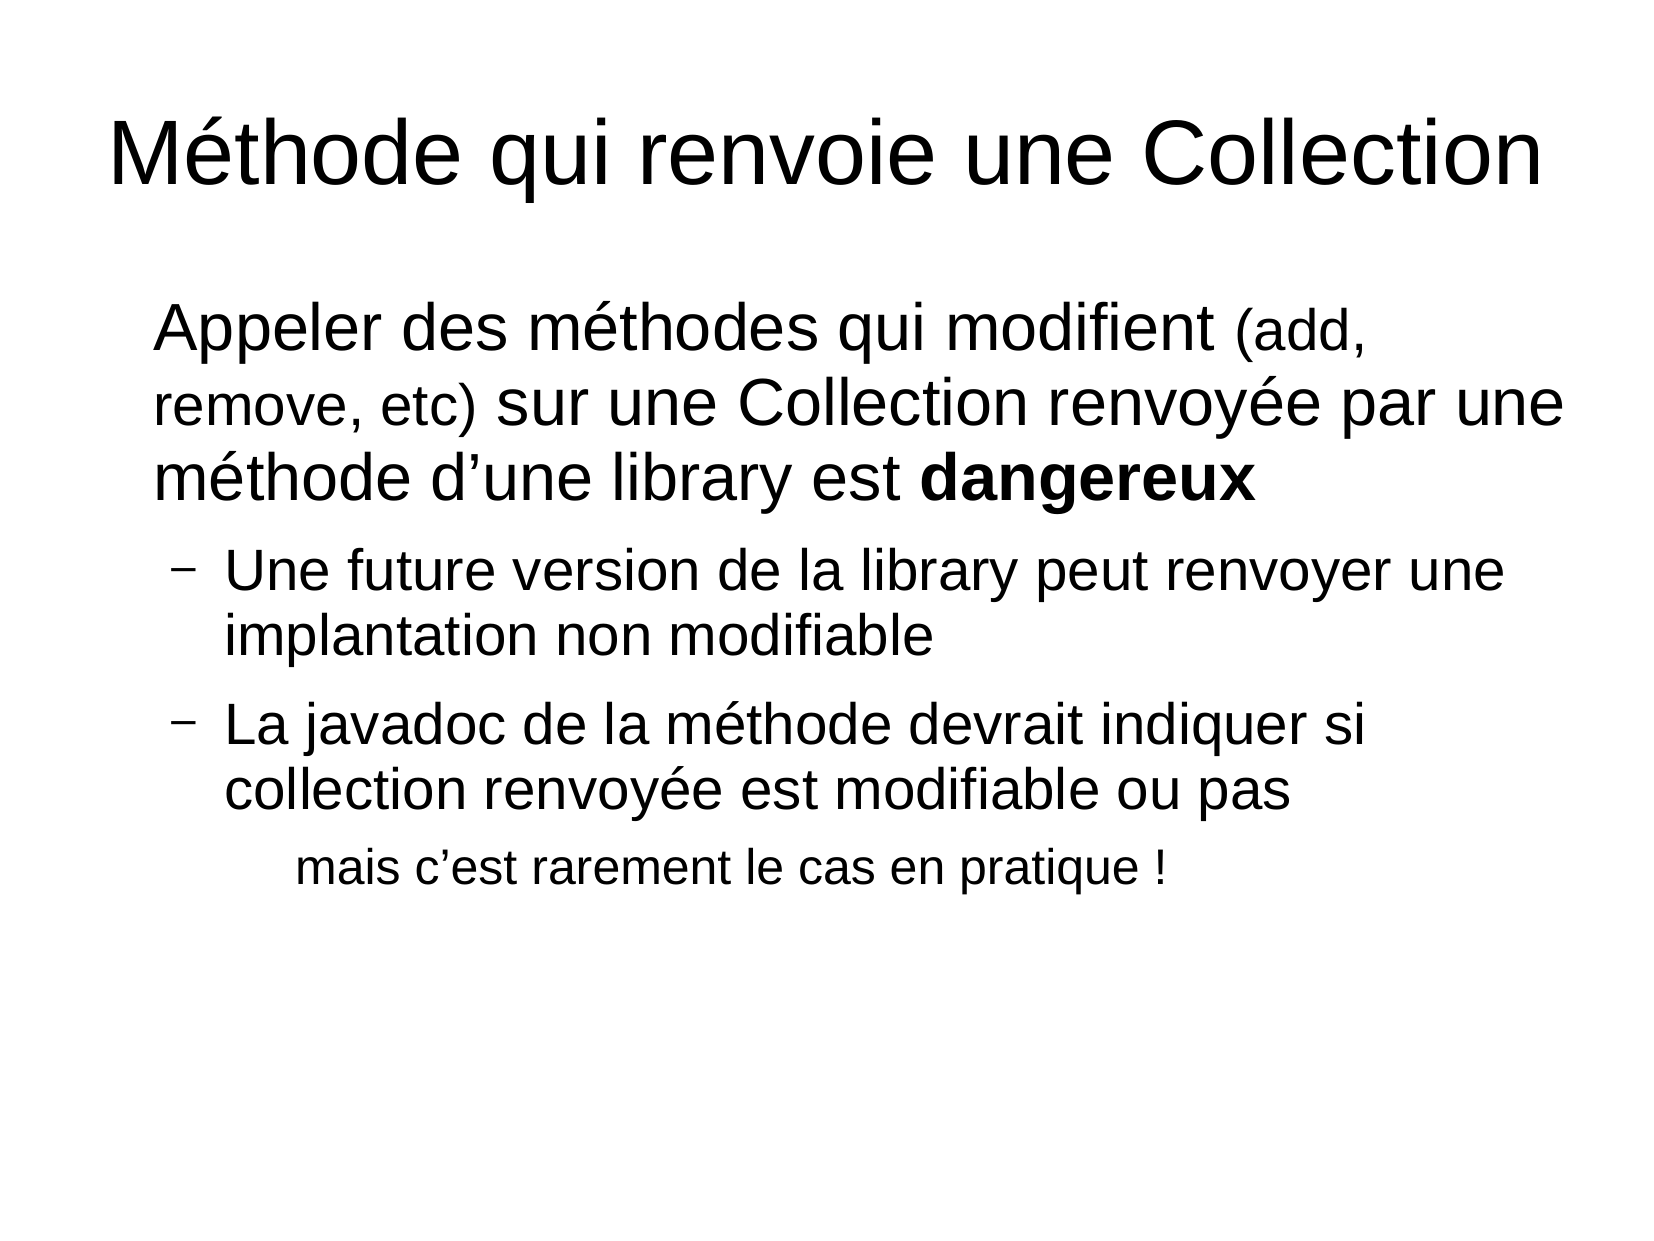

# Méthode qui renvoie une Collection
Appeler des méthodes qui modifient (add, remove, etc) sur une Collection renvoyée par une méthode d’une library est dangereux
Une future version de la library peut renvoyer une implantation non modifiable
La javadoc de la méthode devrait indiquer si collection renvoyée est modifiable ou pas
mais c’est rarement le cas en pratique !